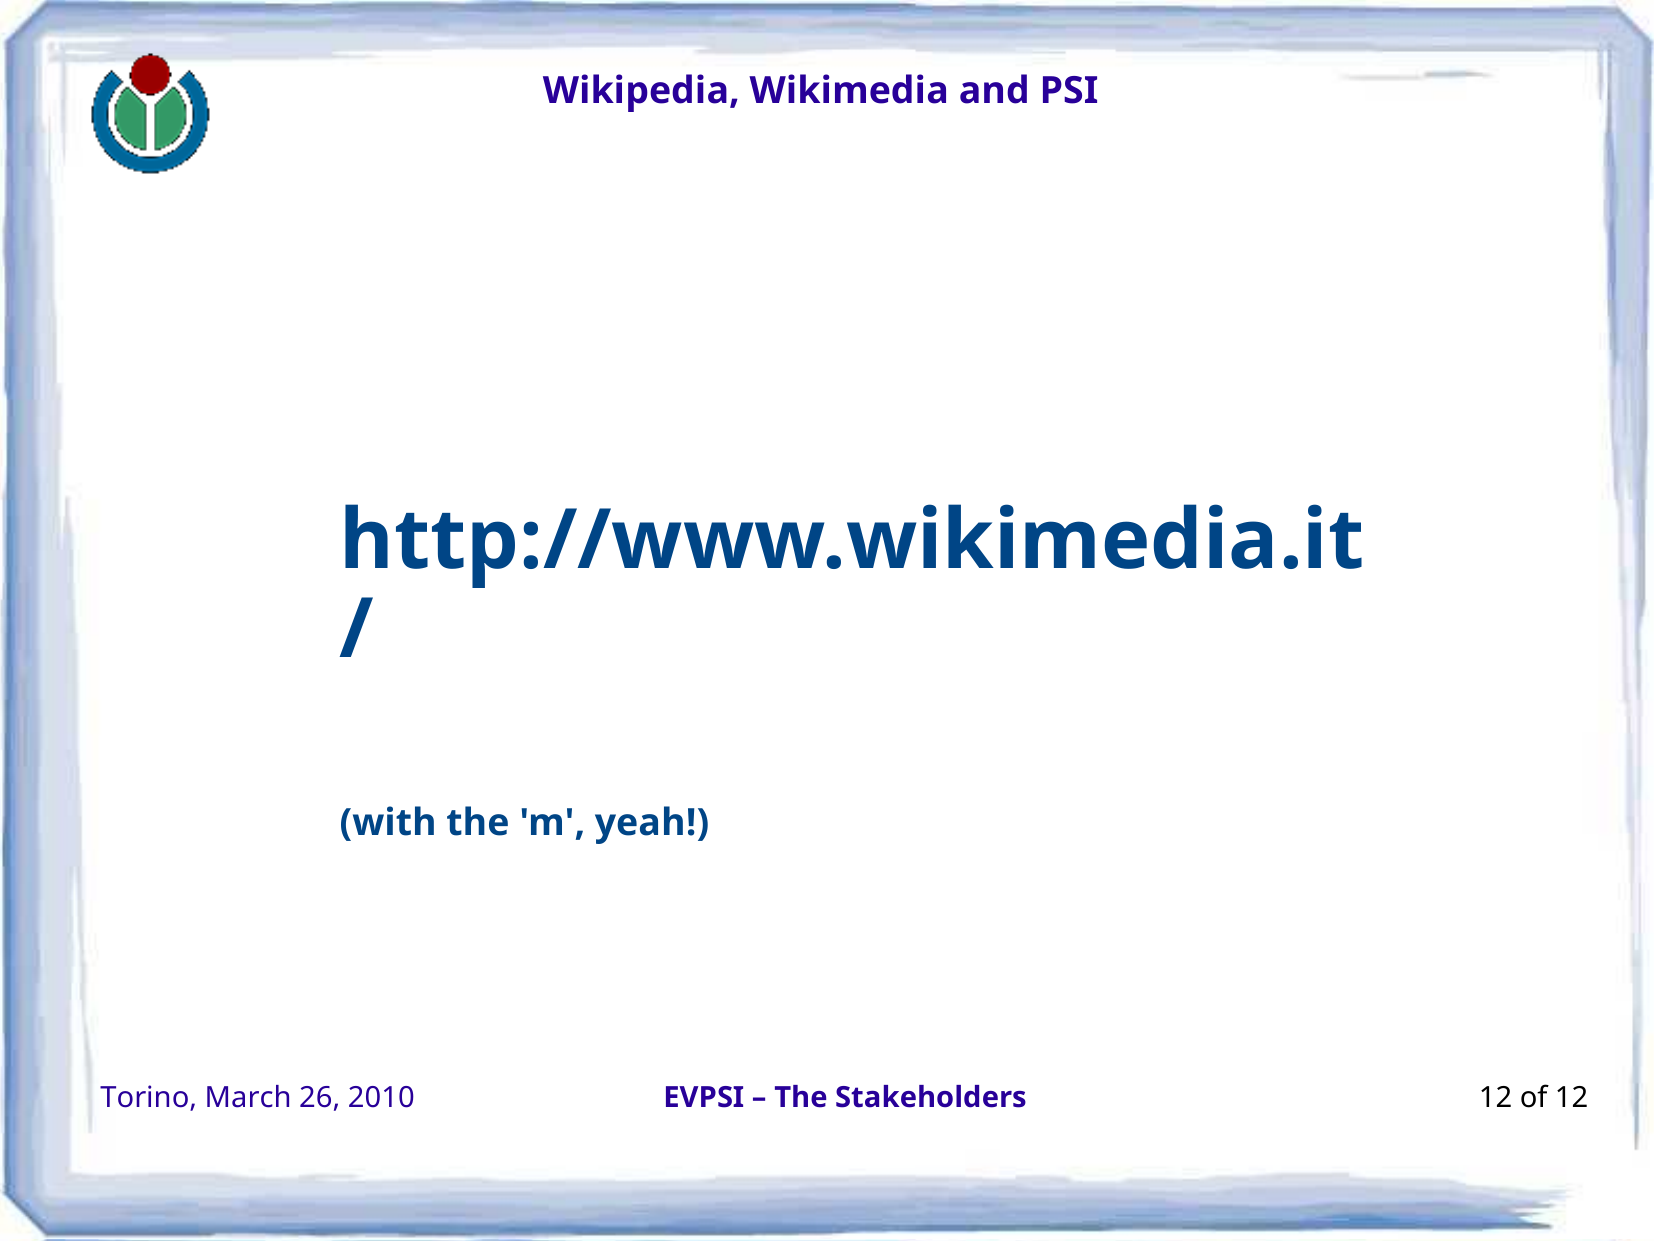

# Wikipedia, Wikimedia and PSI
http://www.wikimedia.it/
(with the 'm', yeah!)
26 marzo 2010
EVPSI, Torino
12